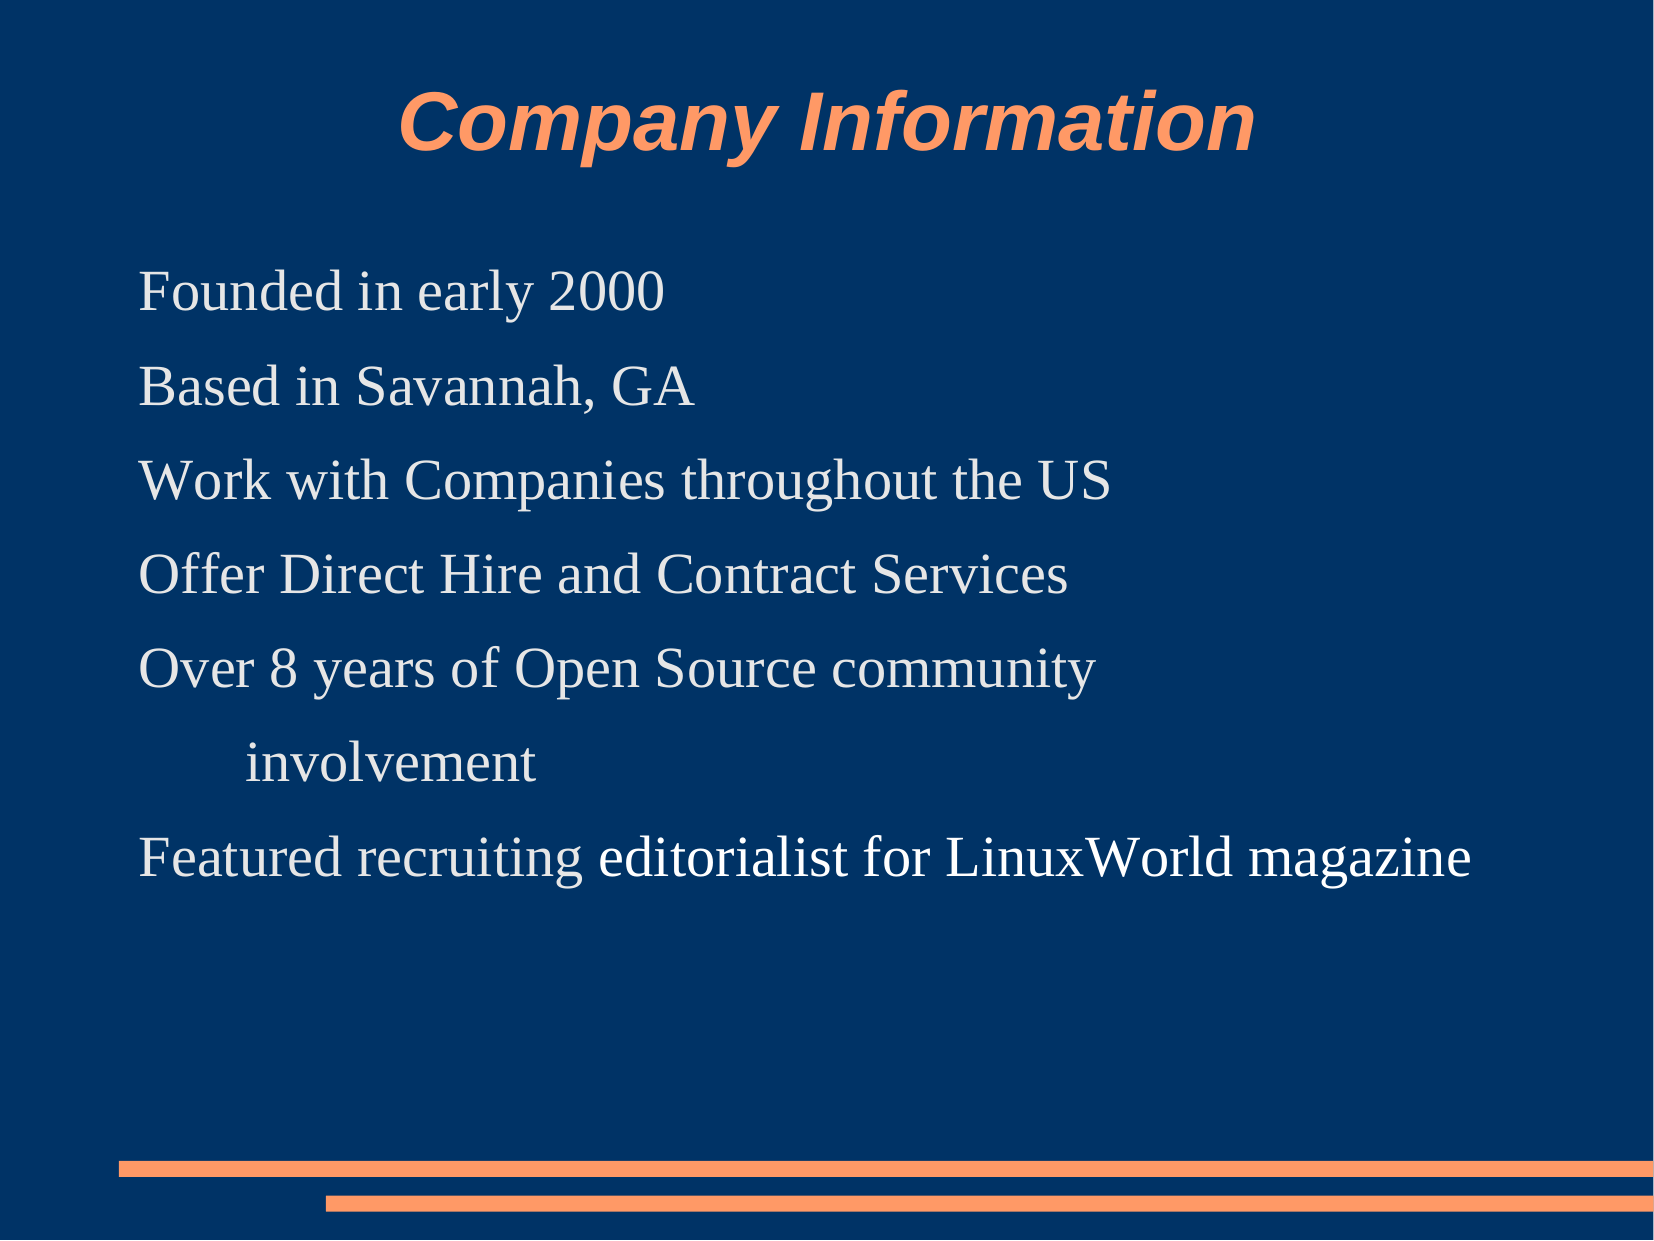

# Company Information
Founded in early 2000
Based in Savannah, GA
Work with Companies throughout the US
Offer Direct Hire and Contract Services
Over 8 years of Open Source community
 involvement
Featured recruiting editorialist for LinuxWorld magazine